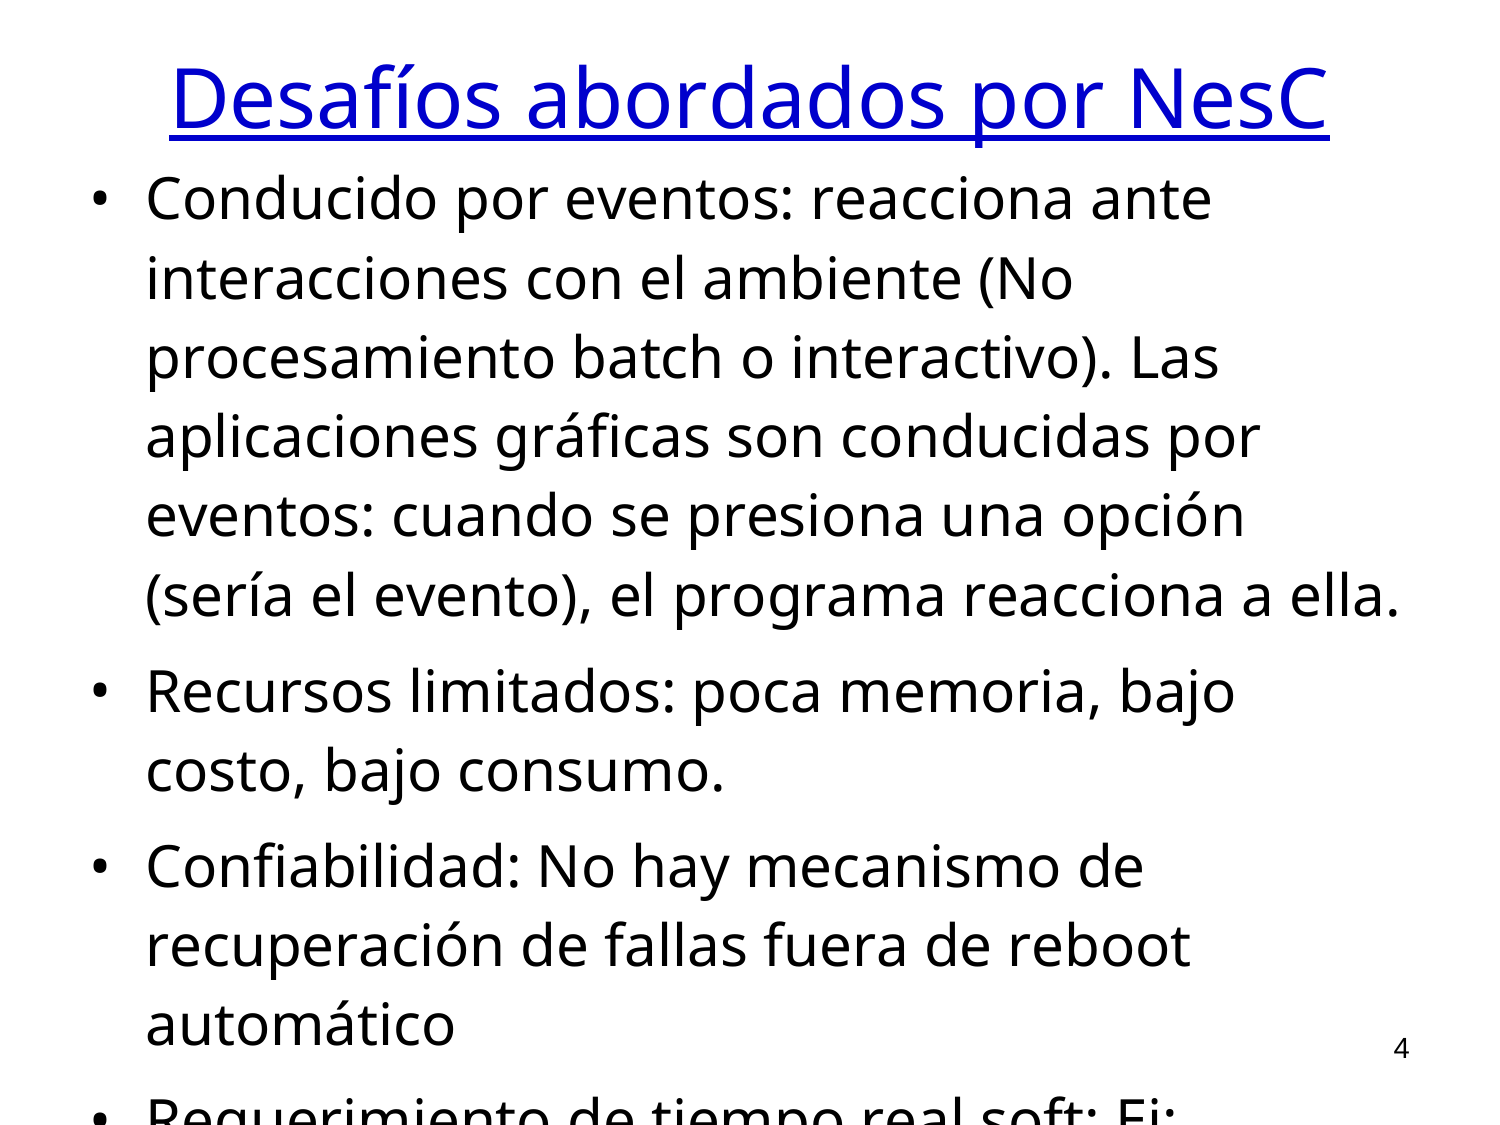

# Desafíos abordados por NesC
Conducido por eventos: reacciona ante interacciones con el ambiente (No procesamiento batch o interactivo). Las aplicaciones gráficas son conducidas por eventos: cuando se presiona una opción (sería el evento), el programa reacciona a ella.
Recursos limitados: poca memoria, bajo costo, bajo consumo.
Confiabilidad: No hay mecanismo de recuperación de fallas fuera de reboot automático
Requerimiento de tiempo real soft: Ej: consultar sensor, atender radio.
4